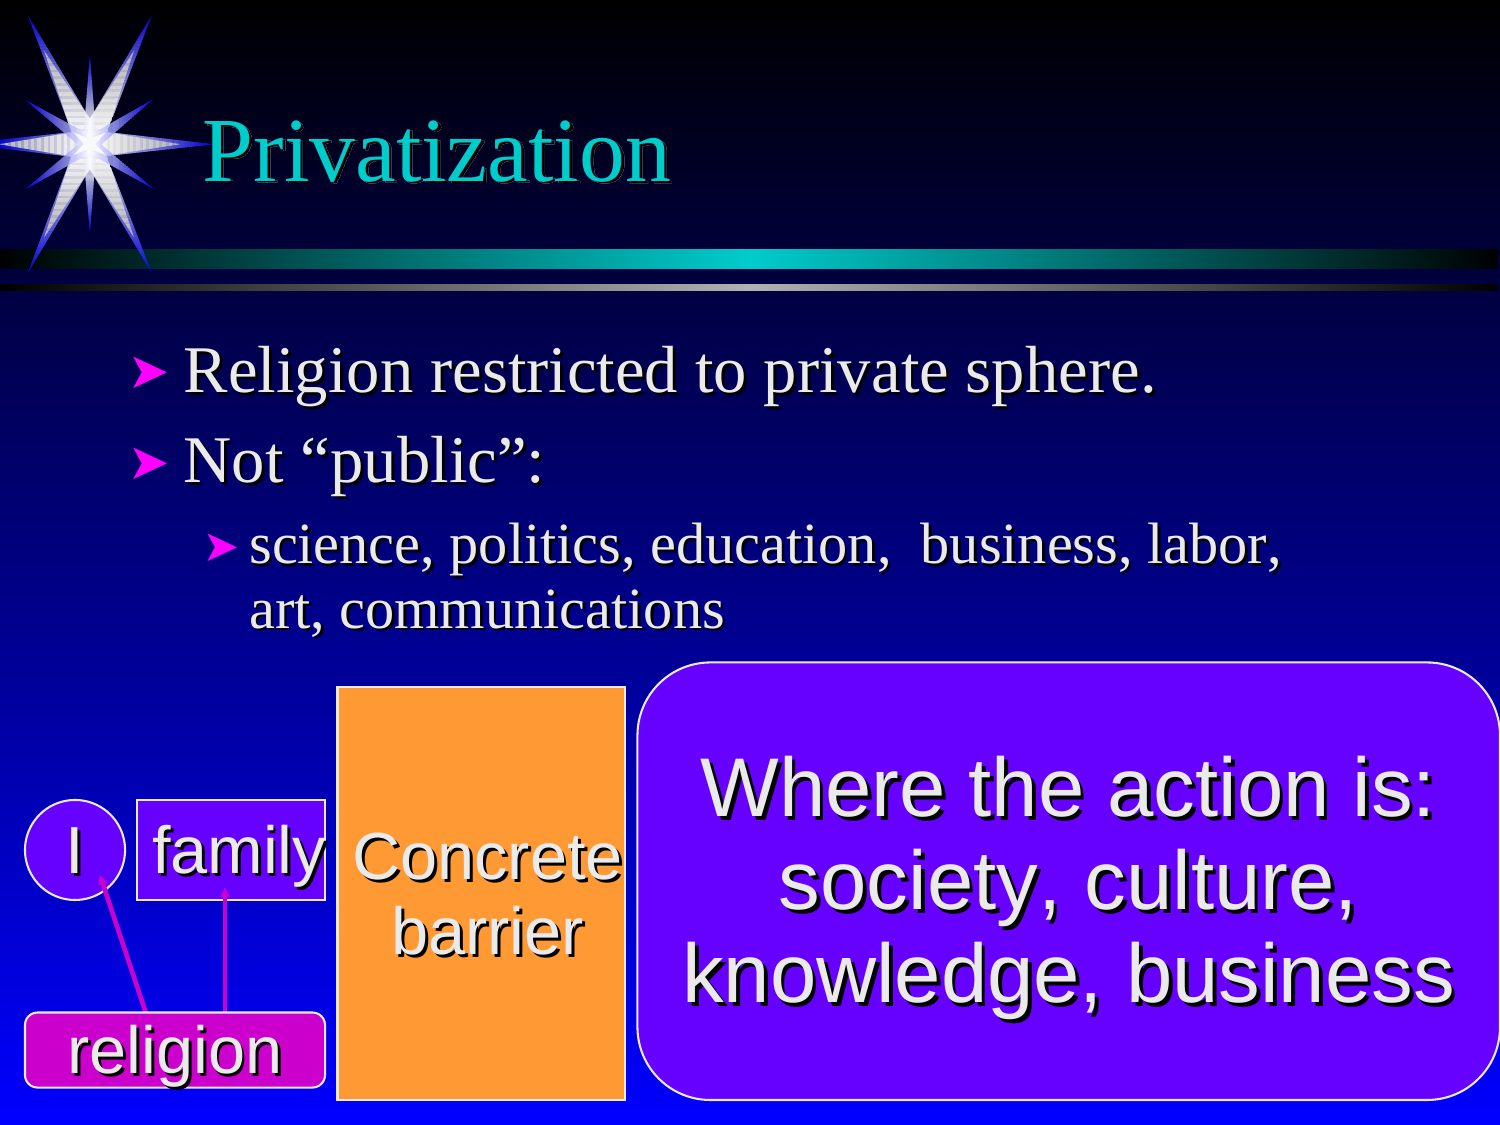

# Privatization
Religion restricted to private sphere.
Not “public”:
science, politics, education, business, labor, art, communications
Where the action is:
society, culture,
knowledge, business
Concrete
barrier
I
family
religion